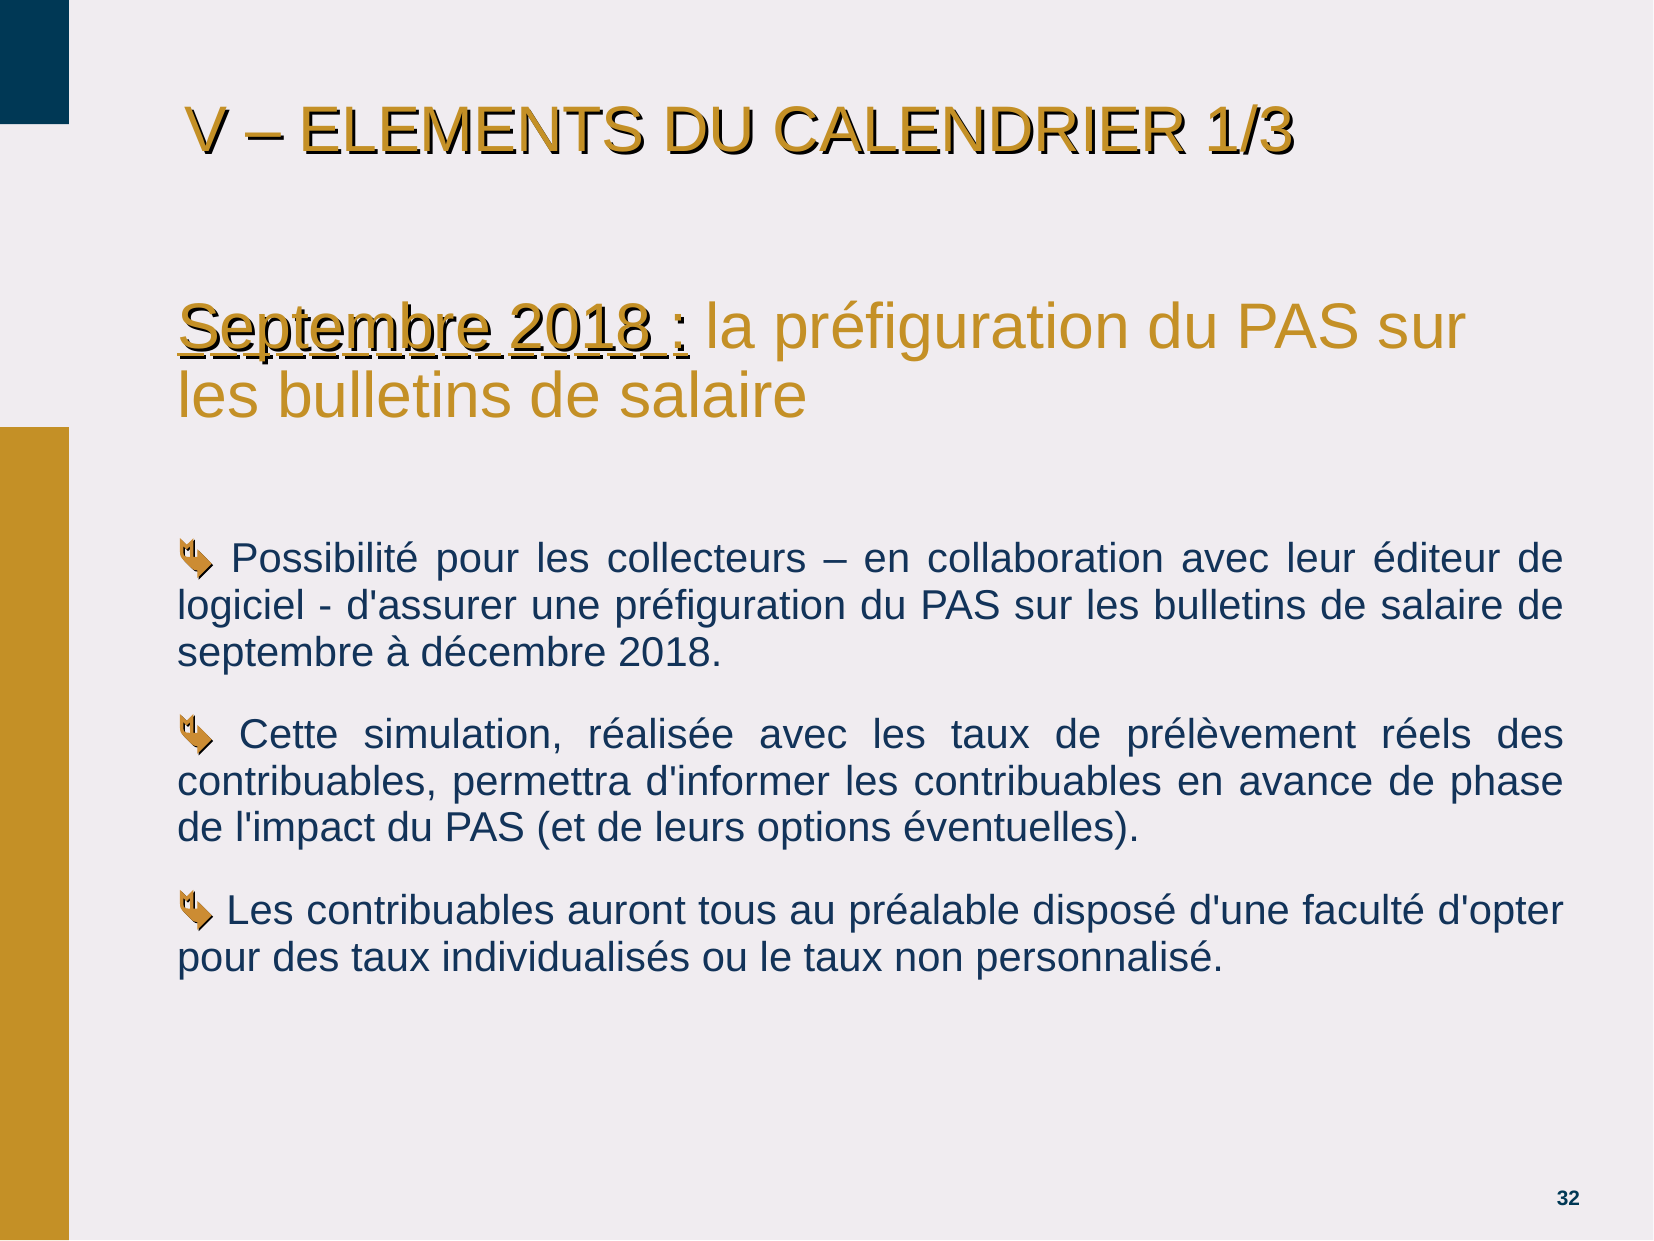

# V – ELEMENTS DU CALENDRIER 1/3
Septembre 2018 : la préfiguration du PAS sur les bulletins de salaire
 Possibilité pour les collecteurs – en collaboration avec leur éditeur de logiciel - d'assurer une préfiguration du PAS sur les bulletins de salaire de septembre à décembre 2018.
 Cette simulation, réalisée avec les taux de prélèvement réels des contribuables, permettra d'informer les contribuables en avance de phase de l'impact du PAS (et de leurs options éventuelles).
 Les contribuables auront tous au préalable disposé d'une faculté d'opter pour des taux individualisés ou le taux non personnalisé.